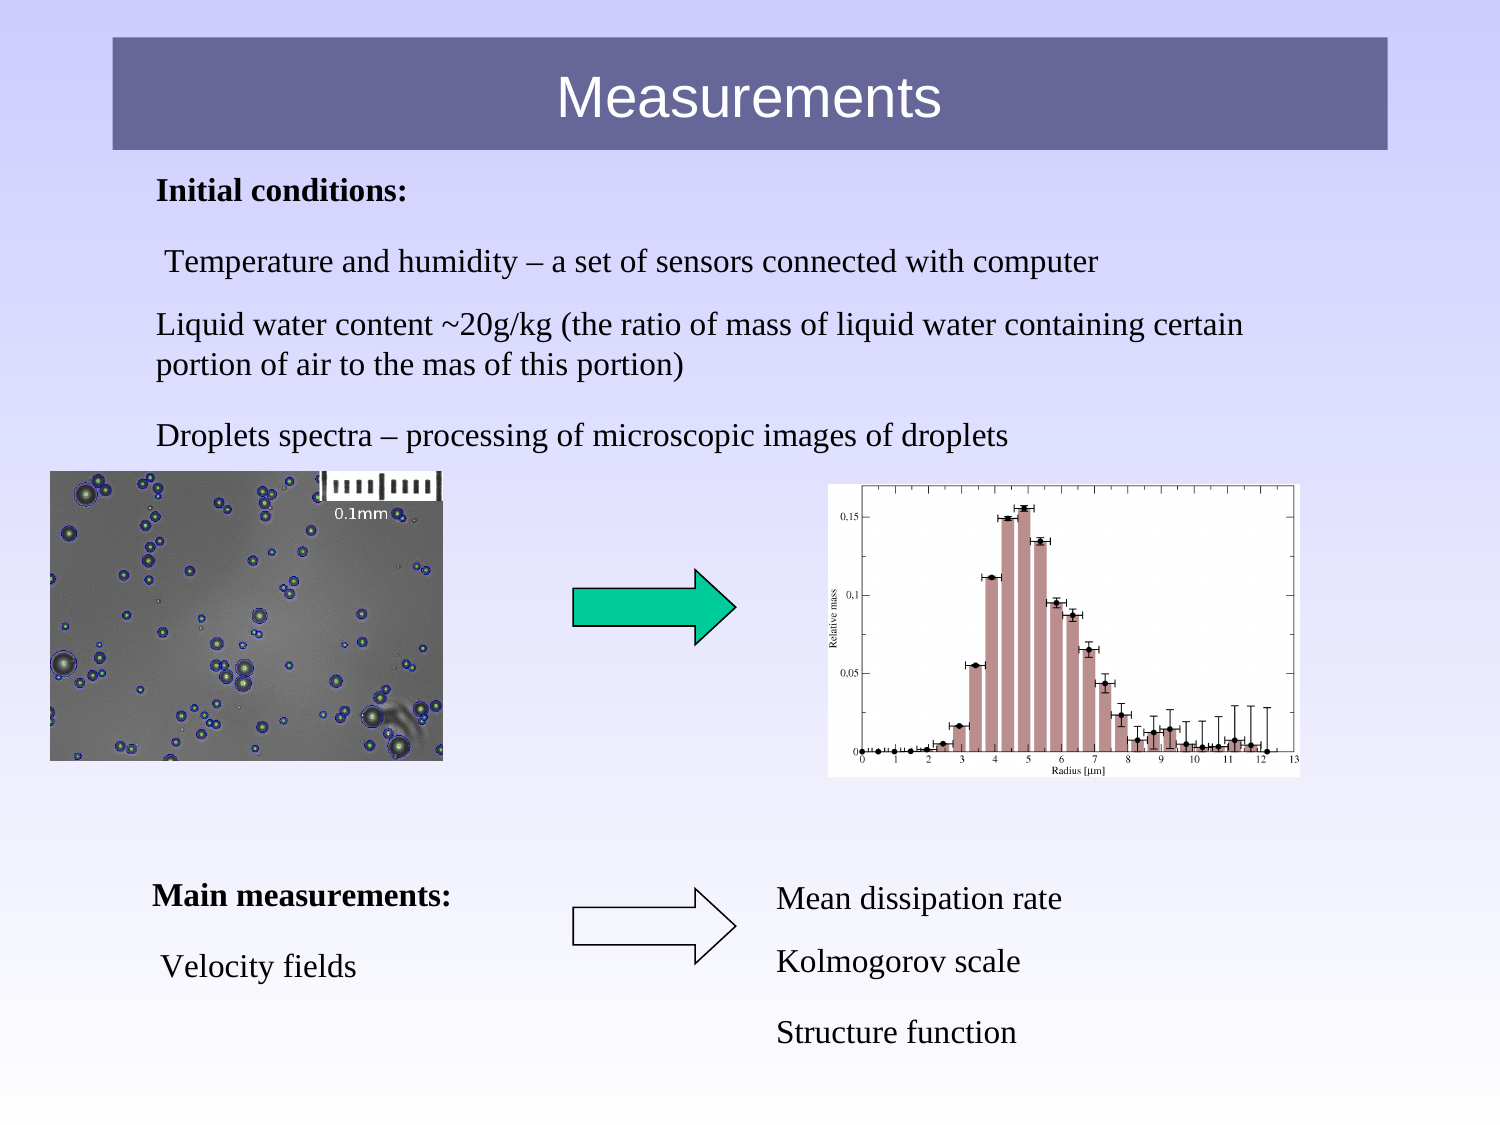

Measurements
Initial conditions:
 Temperature and humidity – a set of sensors connected with computer
Liquid water content ~20g/kg (the ratio of mass of liquid water containing certain portion of air to the mas of this portion)‏
Droplets spectra – processing of microscopic images of droplets
Mean dissipation rate
‏Kolmogorov scale
Structure function
Main measurements:
 Velocity fields